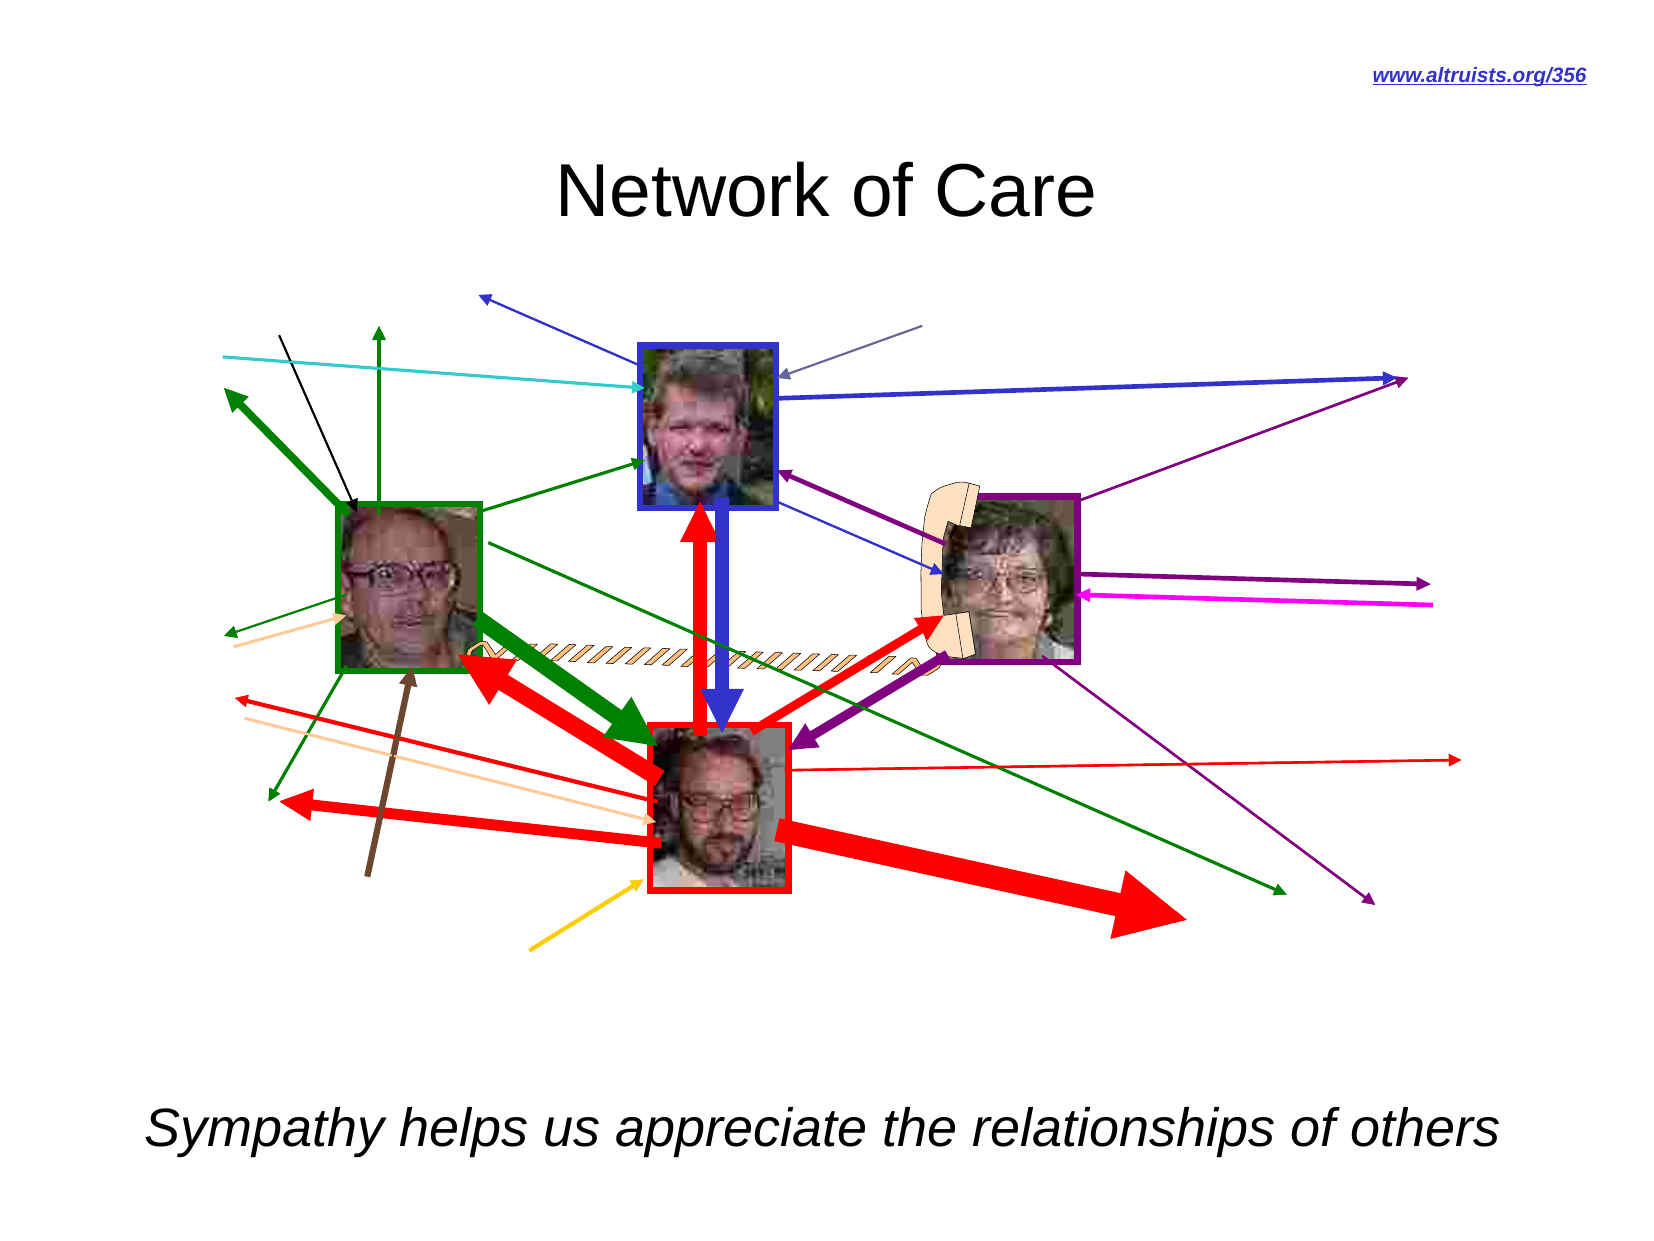

www.altruists.org/356
# Network of Care
Sympathy helps us appreciate the relationships of others